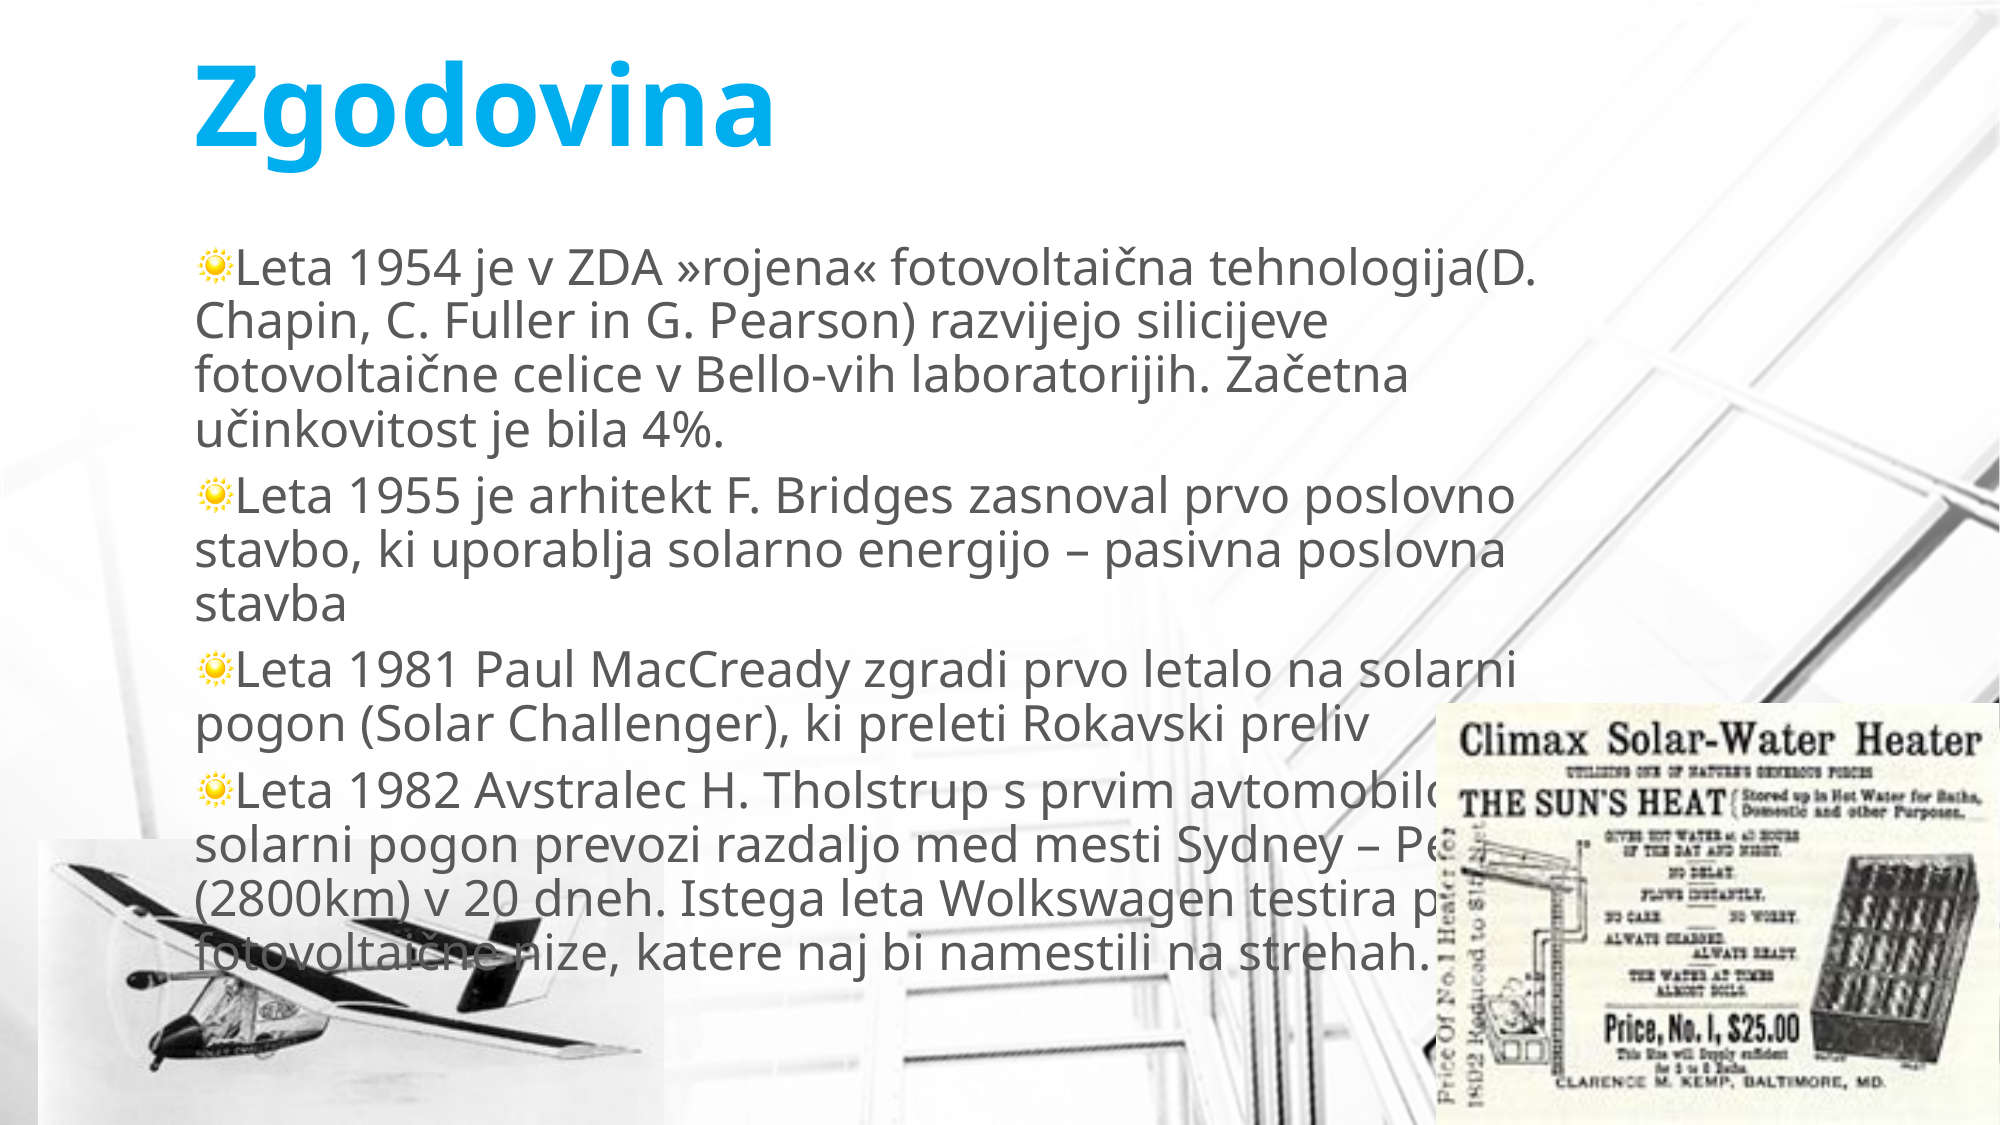

# Zgodovina
Leta 1954 je v ZDA »rojena« fotovoltaična tehnologija(D. Chapin, C. Fuller in G. Pearson) razvijejo silicijeve fotovoltaične celice v Bello-vih laboratorijih. Začetna učinkovitost je bila 4%.
Leta 1955 je arhitekt F. Bridges zasnoval prvo poslovno stavbo, ki uporablja solarno energijo – pasivna poslovna stavba
Leta 1981 Paul MacCready zgradi prvo letalo na solarni pogon (Solar Challenger), ki preleti Rokavski preliv
Leta 1982 Avstralec H. Tholstrup s prvim avtomobilom na solarni pogon prevozi razdaljo med mesti Sydney – Perth (2800km) v 20 dneh. Istega leta Wolkswagen testira prve fotovoltaične nize, katere naj bi namestili na strehah.